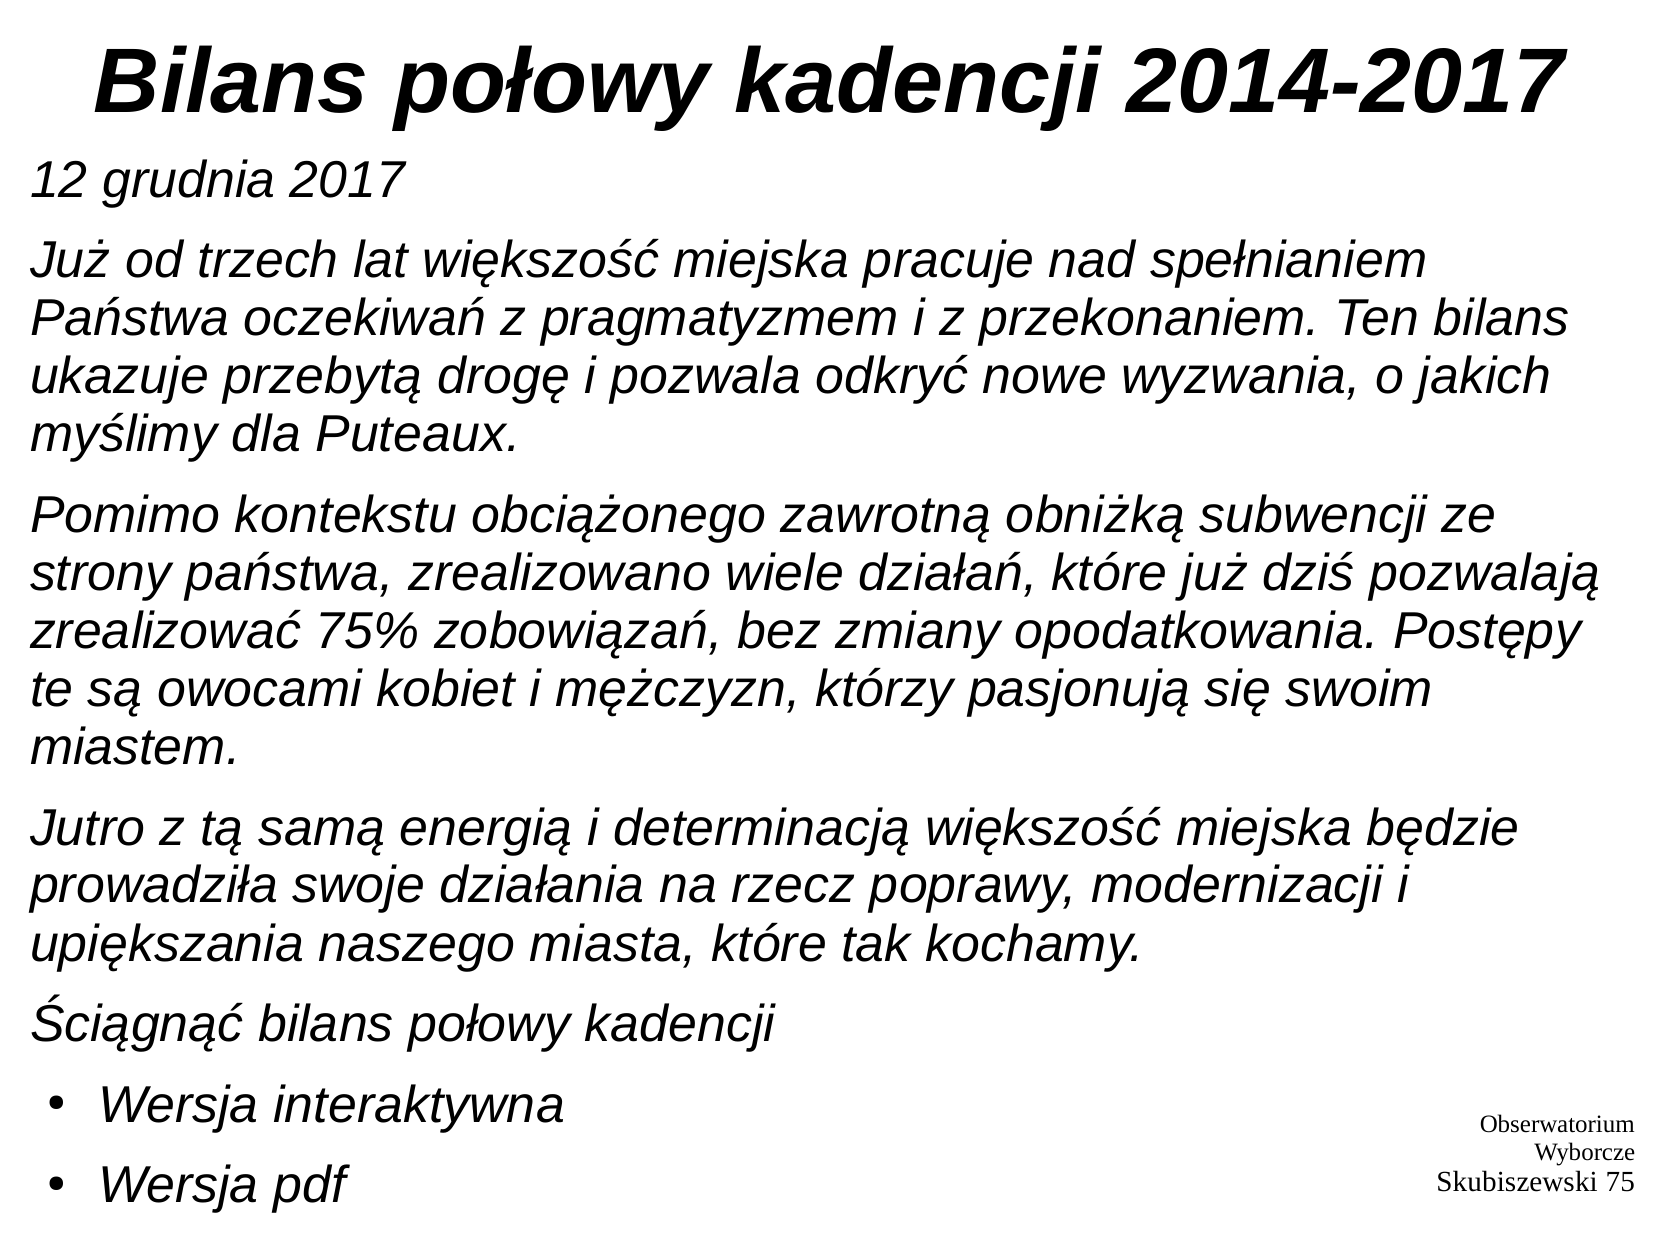

# Bilans połowy kadencji 2014-2017
12 grudnia 2017
Już od trzech lat większość miejska pracuje nad spełnianiem Państwa oczekiwań z pragmatyzmem i z przekonaniem. Ten bilans ukazuje przebytą drogę i pozwala odkryć nowe wyzwania, o jakich myślimy dla Puteaux.
Pomimo kontekstu obciążonego zawrotną obniżką subwencji ze strony państwa, zrealizowano wiele działań, które już dziś pozwalają zrealizować 75% zobowiązań, bez zmiany opodatkowania. Postępy te są owocami kobiet i mężczyzn, którzy pasjonują się swoim miastem.
Jutro z tą samą energią i determinacją większość miejska będzie prowadziła swoje działania na rzecz poprawy, modernizacji i upiększania naszego miasta, które tak kochamy.
Ściągnąć bilans połowy kadencji
Wersja interaktywna
Wersja pdf
75